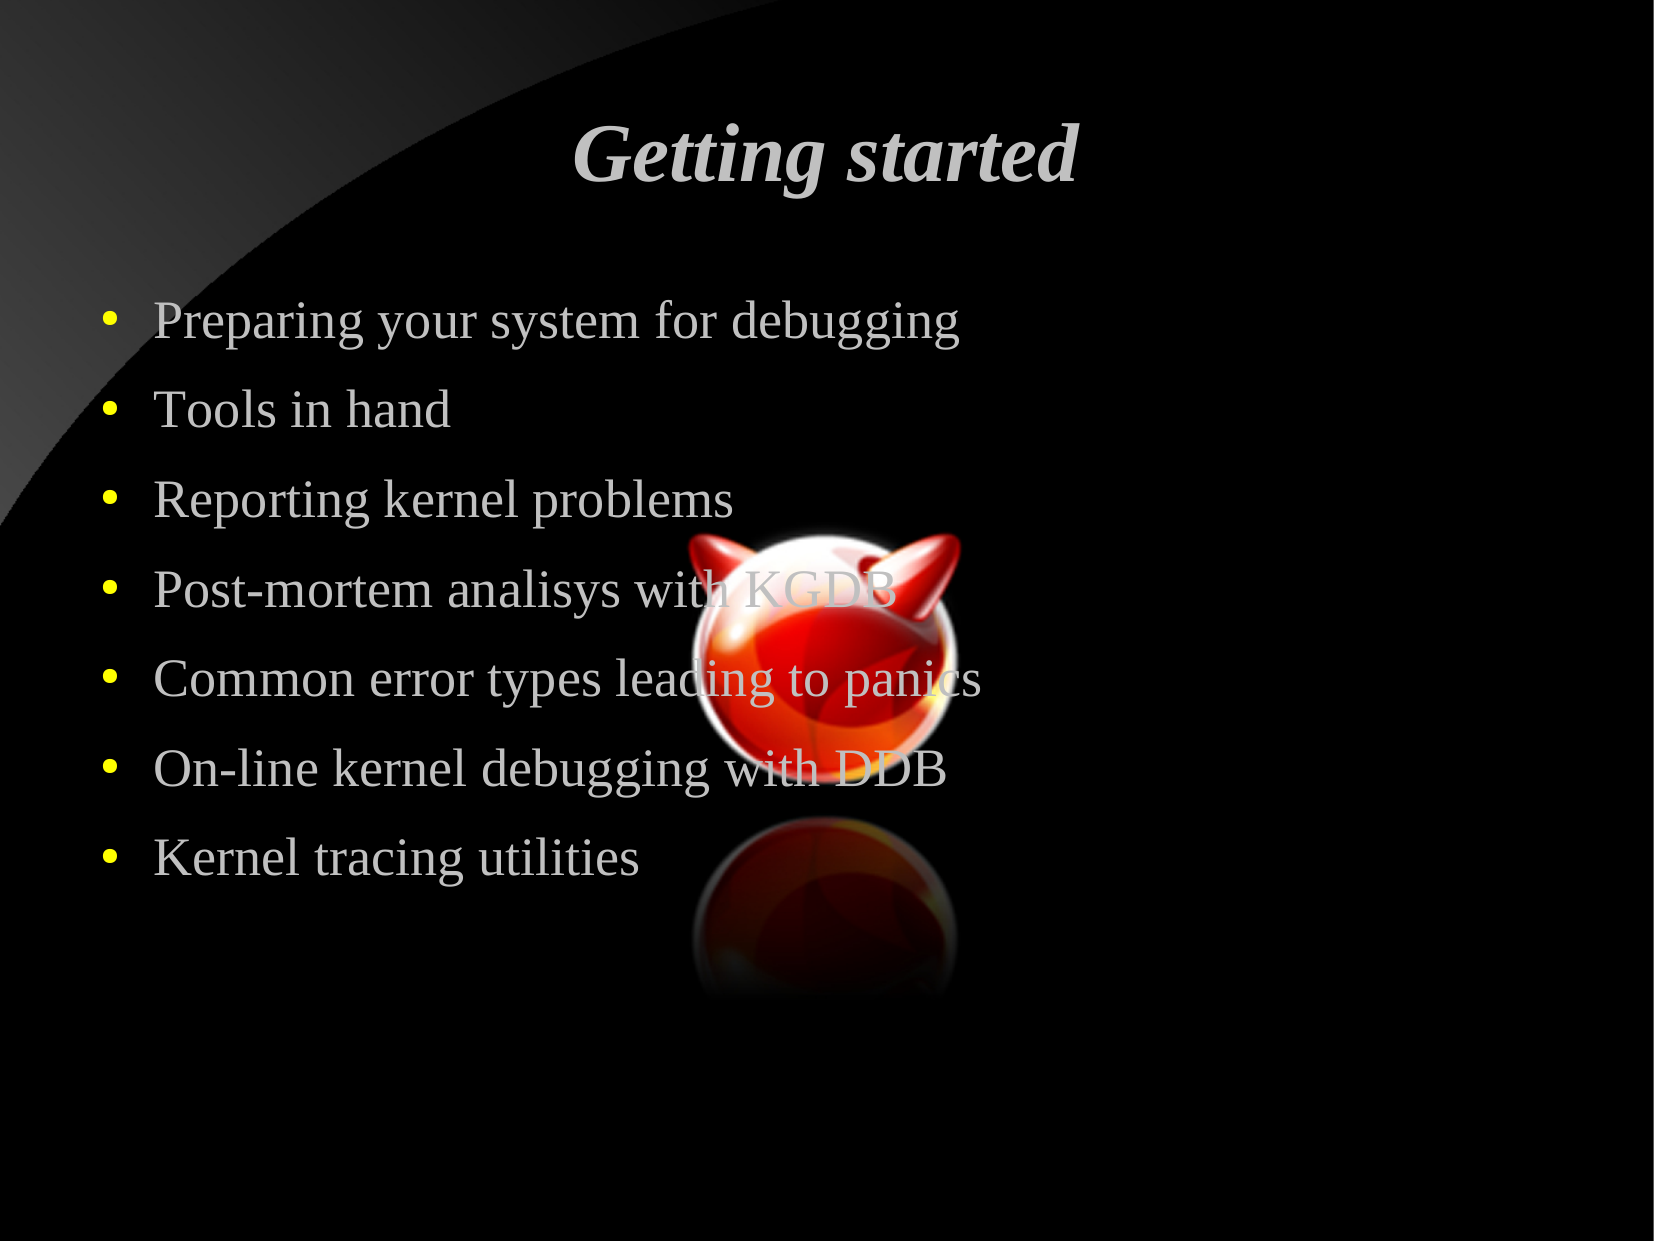

# Getting started
Preparing your system for debugging
Tools in hand
Reporting kernel problems
Post-mortem analisys with KGDB
Common error types leading to panics
On-line kernel debugging with DDB
Kernel tracing utilities